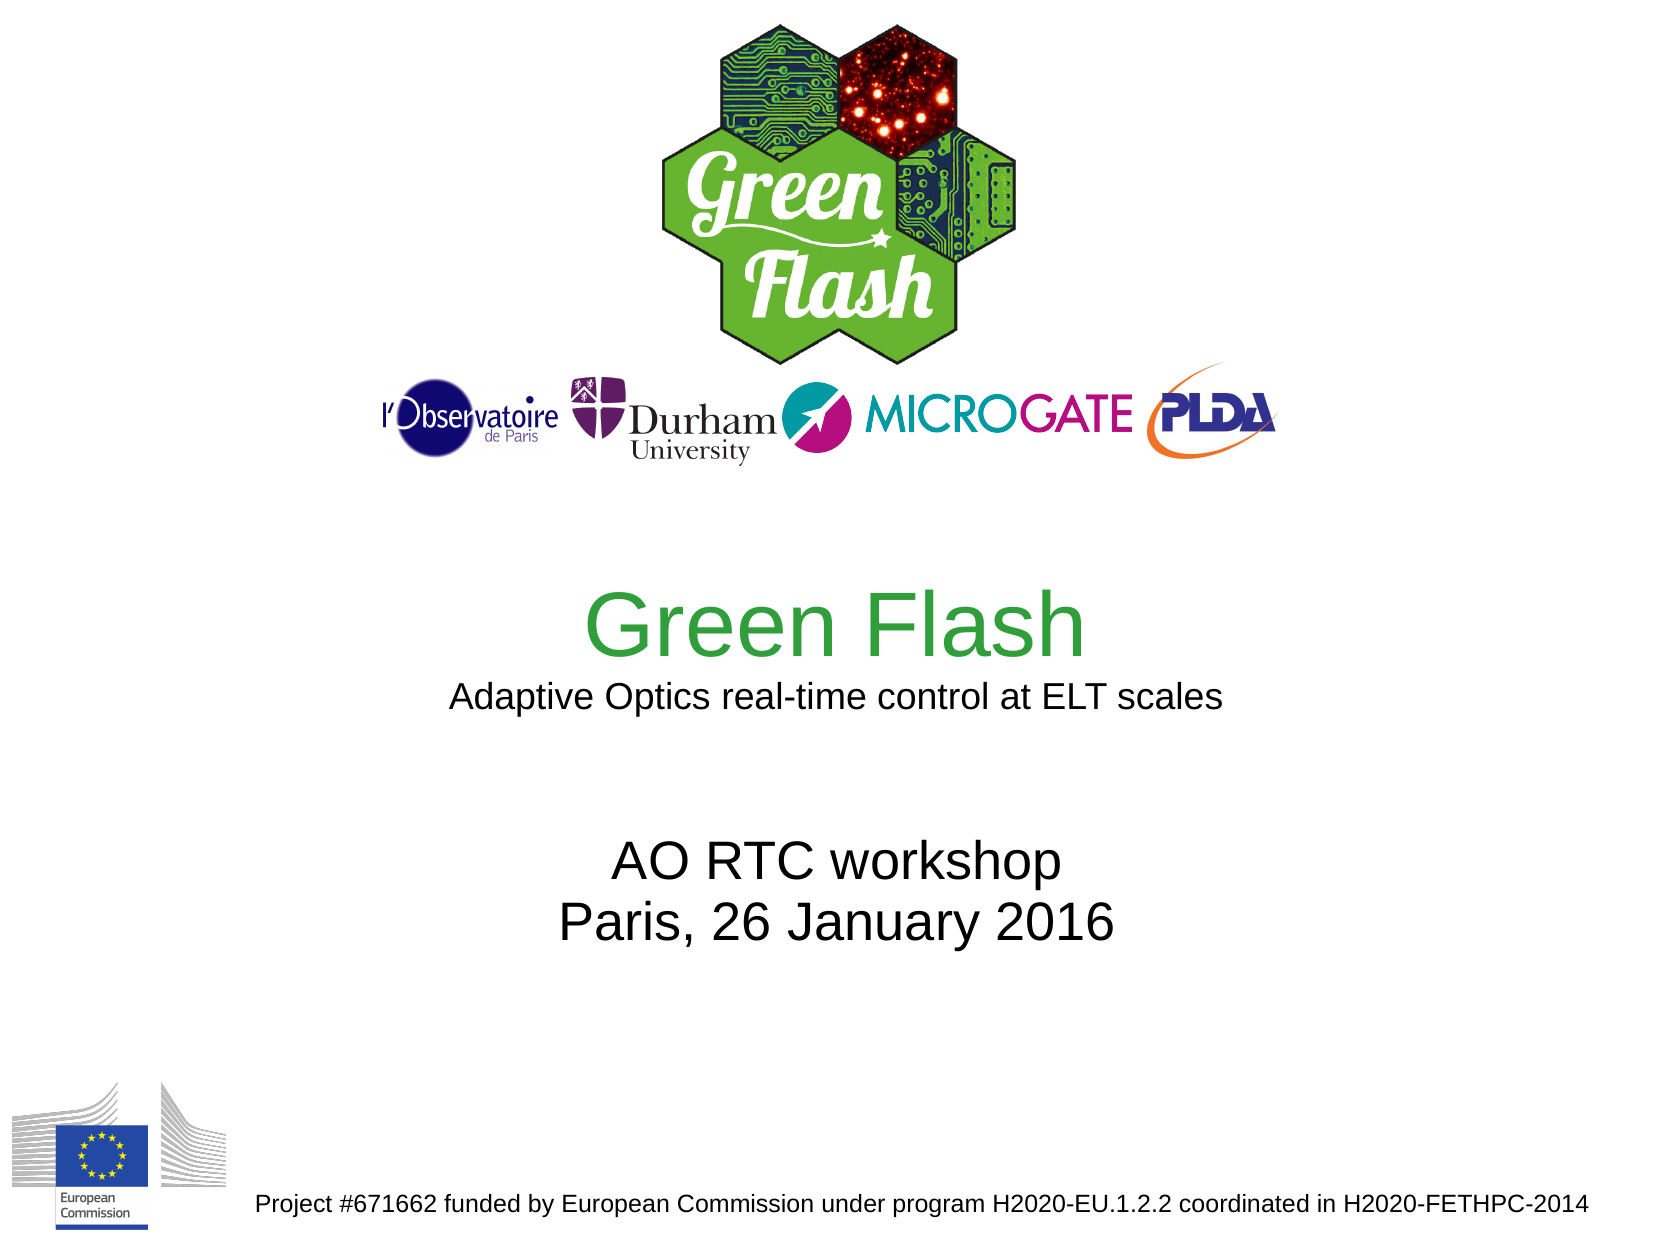

Green Flash
Adaptive Optics real-time control at ELT scales
AO RTC workshop
Paris, 26 January 2016